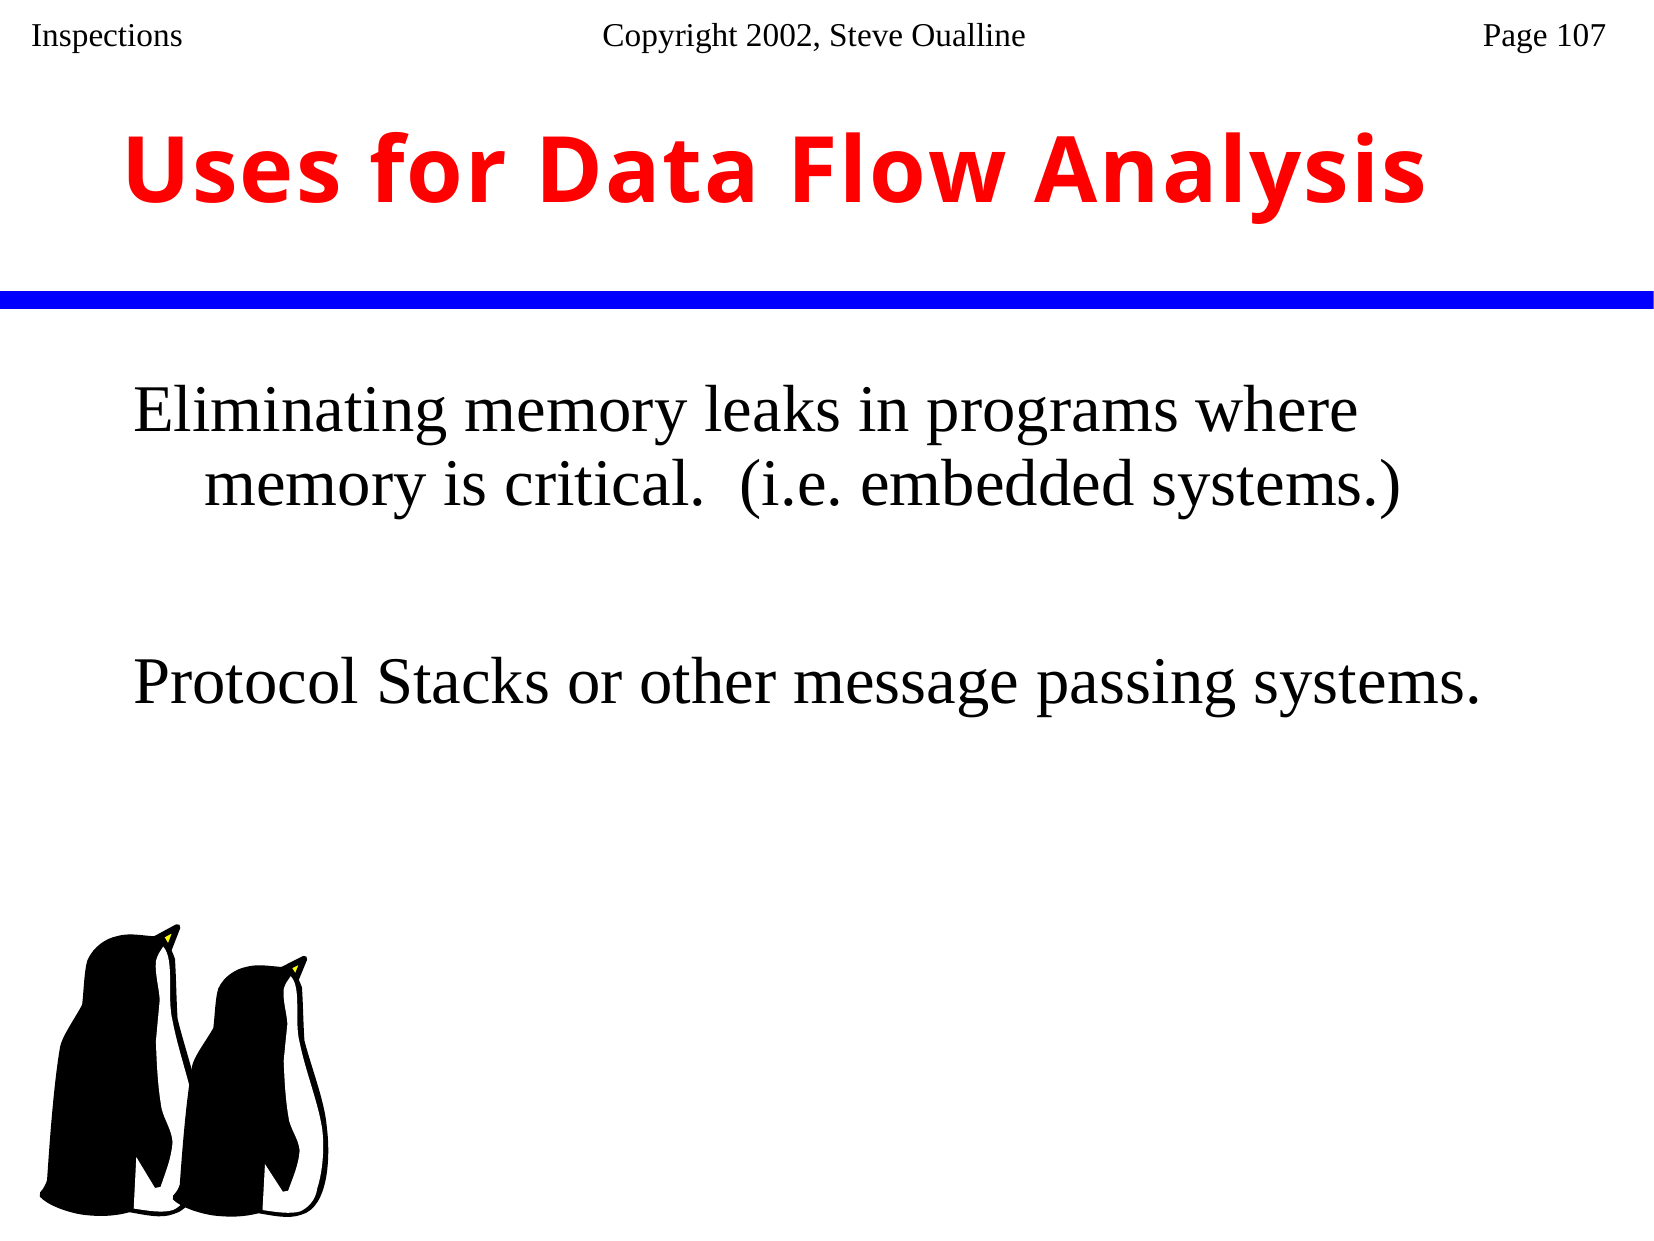

# Uses for Data Flow Analysis
Eliminating memory leaks in programs where memory is critical. (i.e. embedded systems.)
Protocol Stacks or other message passing systems.